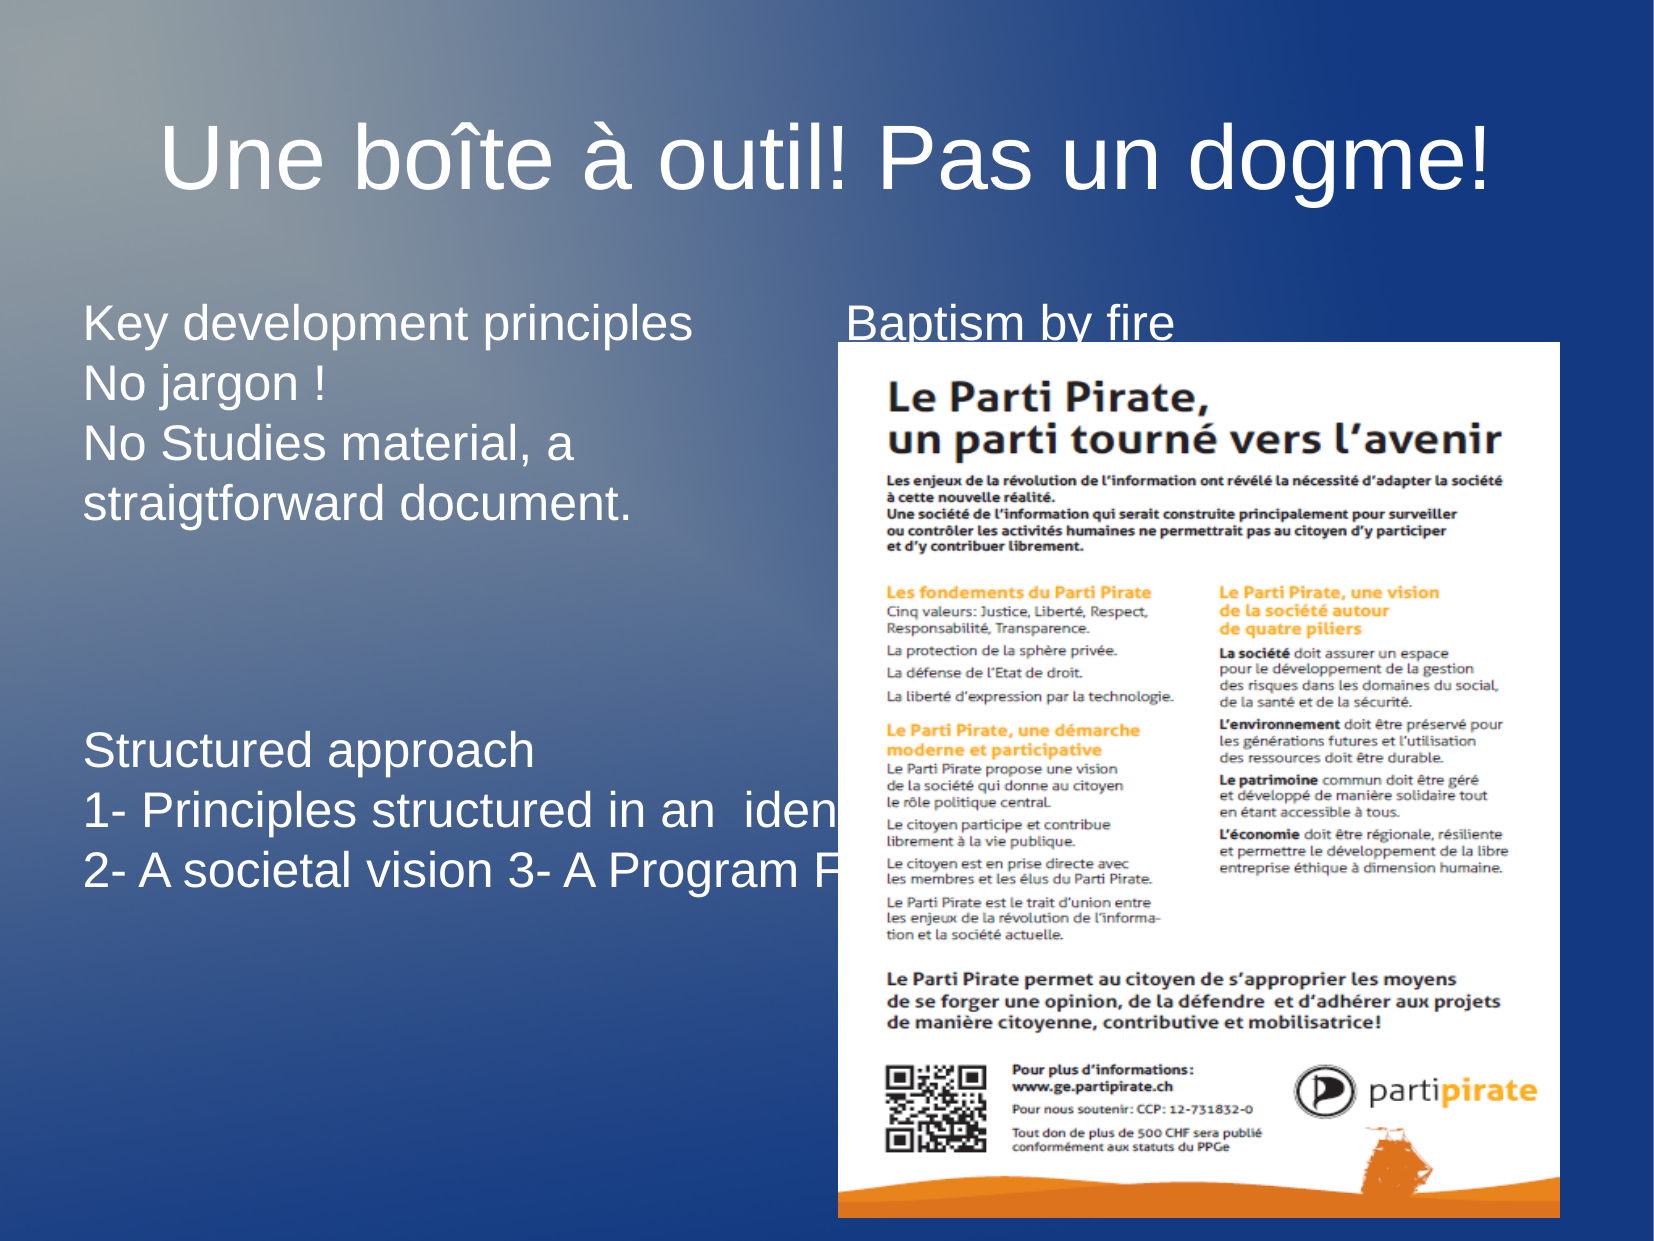

Une boîte à outil! Pas un dogme!
Key development principles
No jargon !
No Studies material, a straigtforward document.
Baptism by fire
Structured approach
1- Principles structured in an identity
2- A societal vision 3- A Program Framework